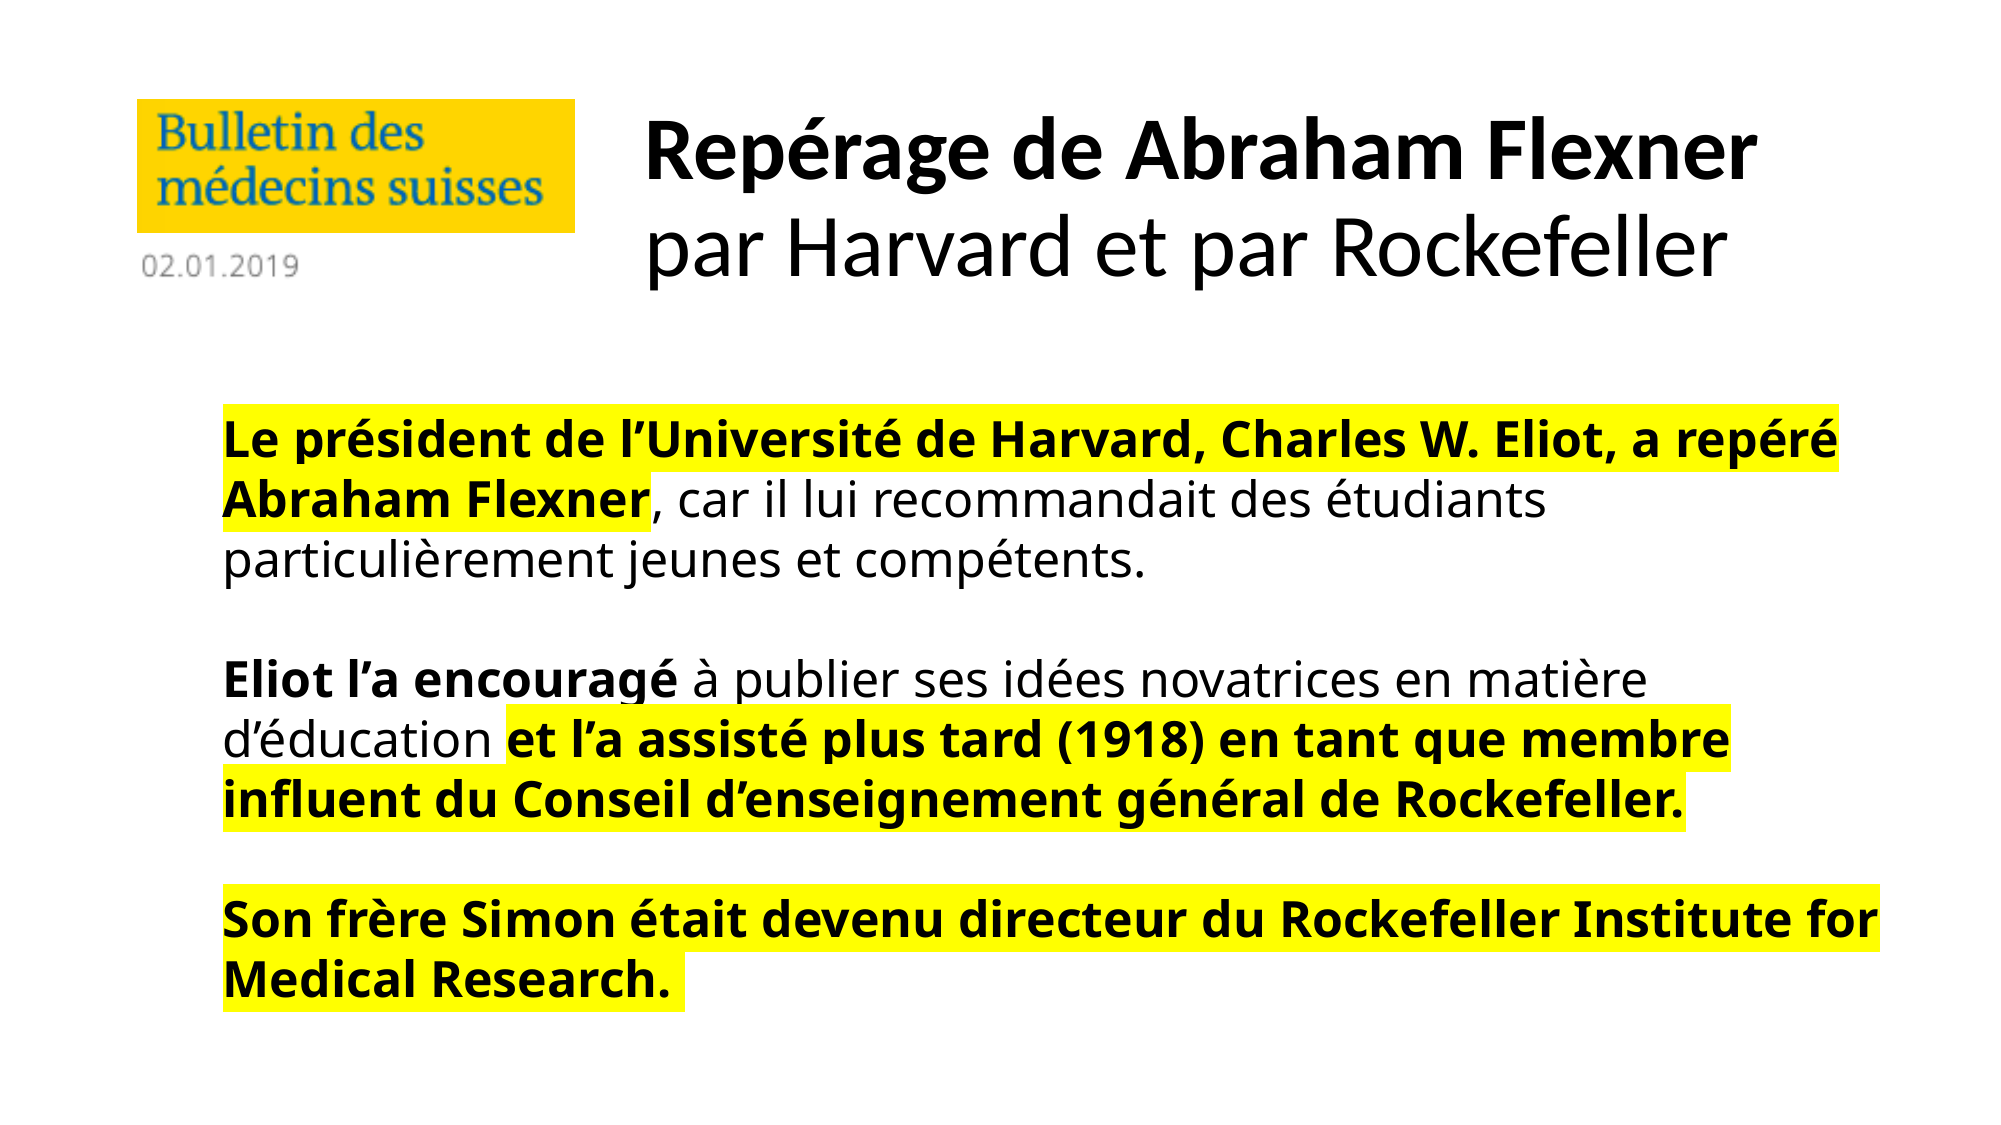

Repérage de Abraham Flexner
par Harvard et par Rockefeller
Le président de l’Université de Harvard, Charles W. Eliot, a repéré Abraham Flexner, car il lui recommandait des étudiants particulièrement jeunes et compétents.
Eliot l’a encouragé à publier ses idées novatrices en matière d’éducation et l’a assisté plus tard (1918) en tant que membre influent du Conseil d’enseignement général de Rockefeller.
Son frère Simon était devenu directeur du Rockefeller Institute for Medical Research.